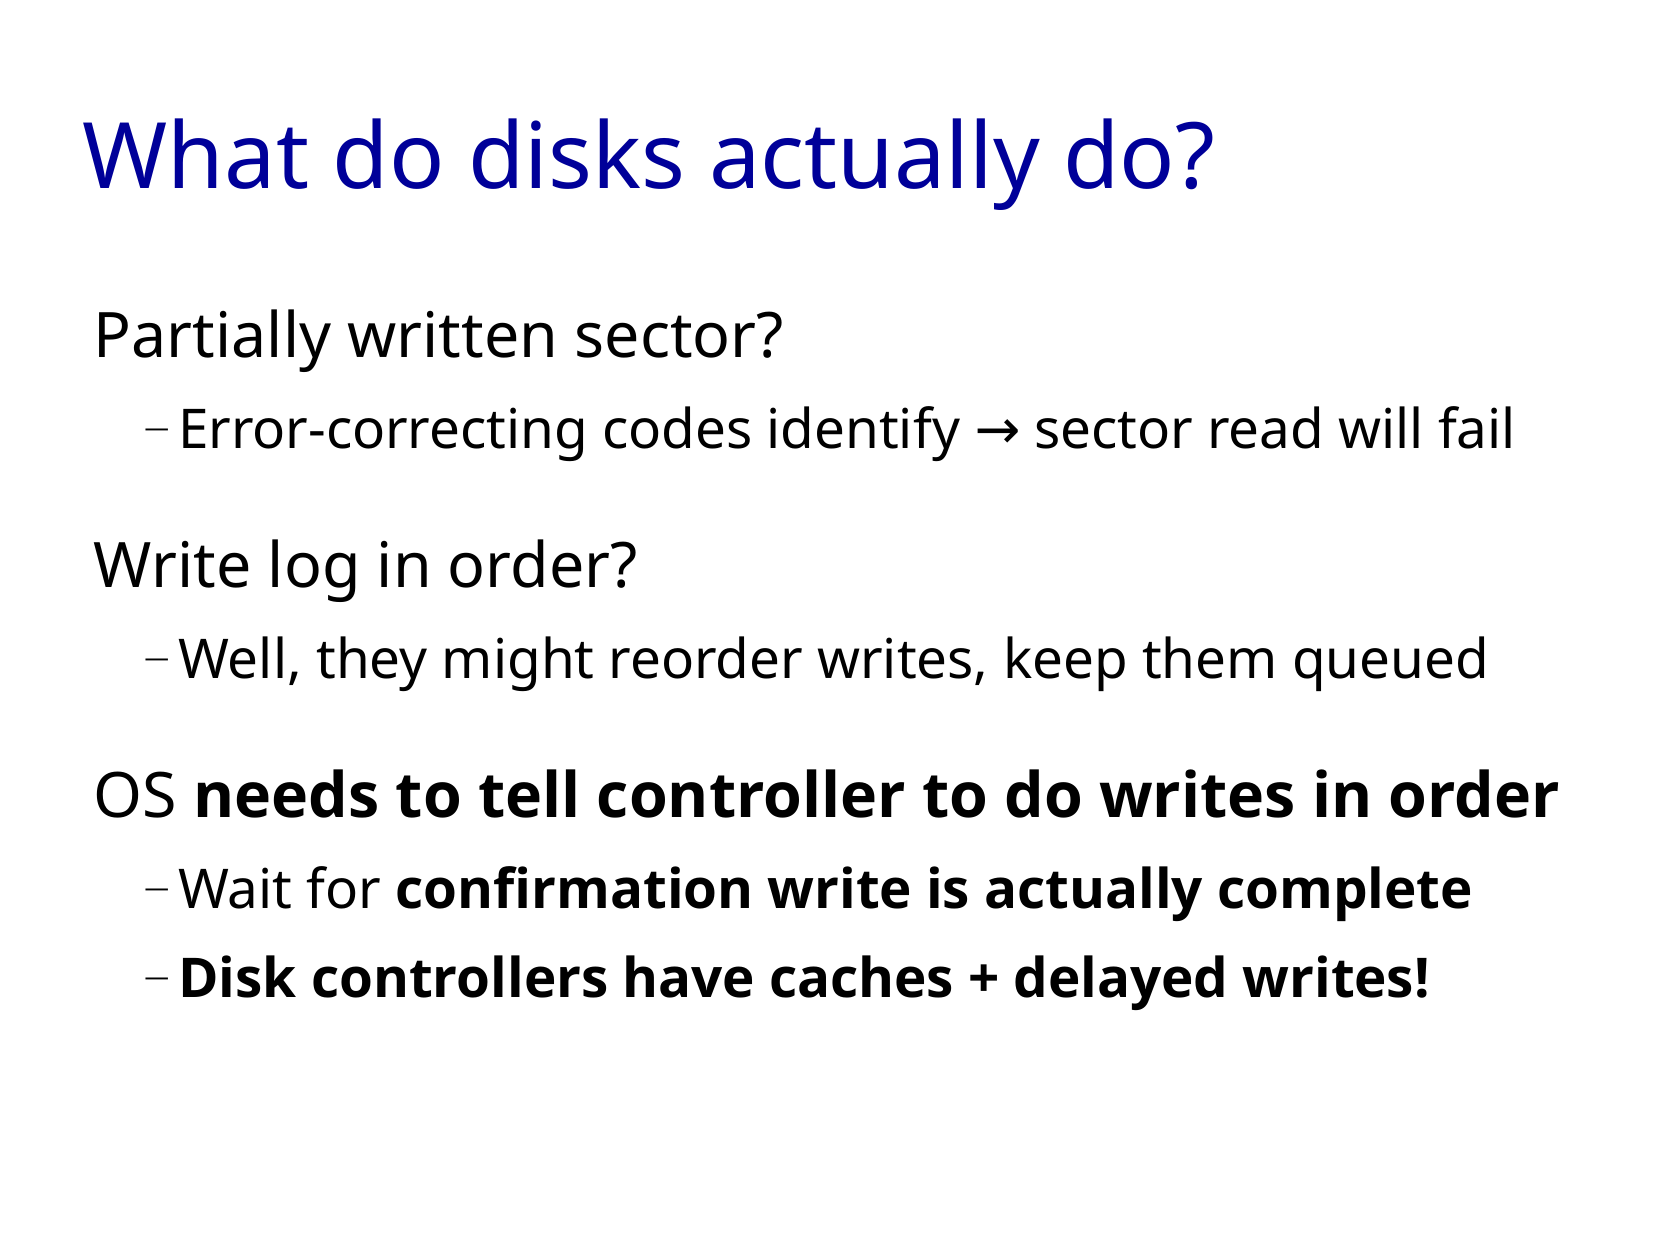

# What do disks actually do?
Partially written sector?
Error-correcting codes identify → sector read will fail
Write log in order?
Well, they might reorder writes, keep them queued
OS needs to tell controller to do writes in order
Wait for confirmation write is actually complete
Disk controllers have caches + delayed writes!